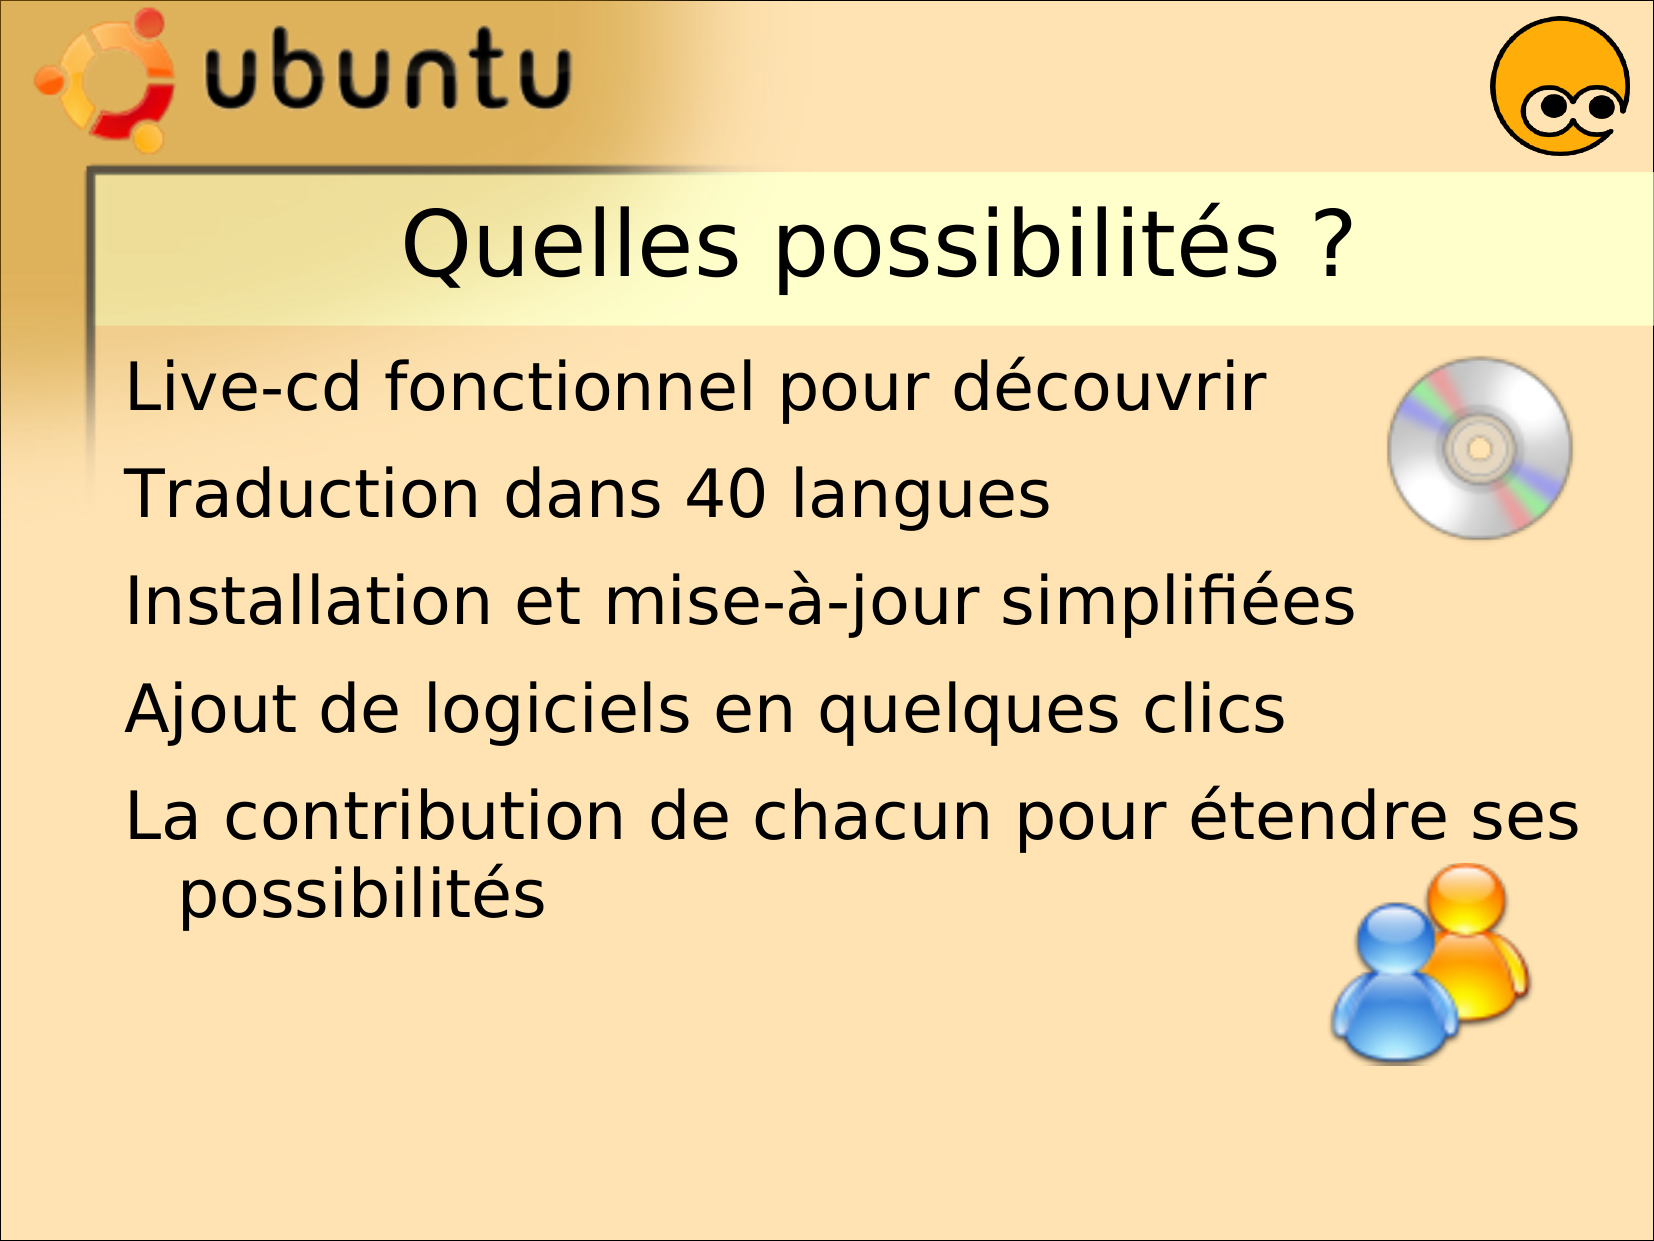

# Quelles possibilités ?
Live-cd fonctionnel pour découvrir
Traduction dans 40 langues
Installation et mise-à-jour simplifiées
Ajout de logiciels en quelques clics
La contribution de chacun pour étendre ses possibilités